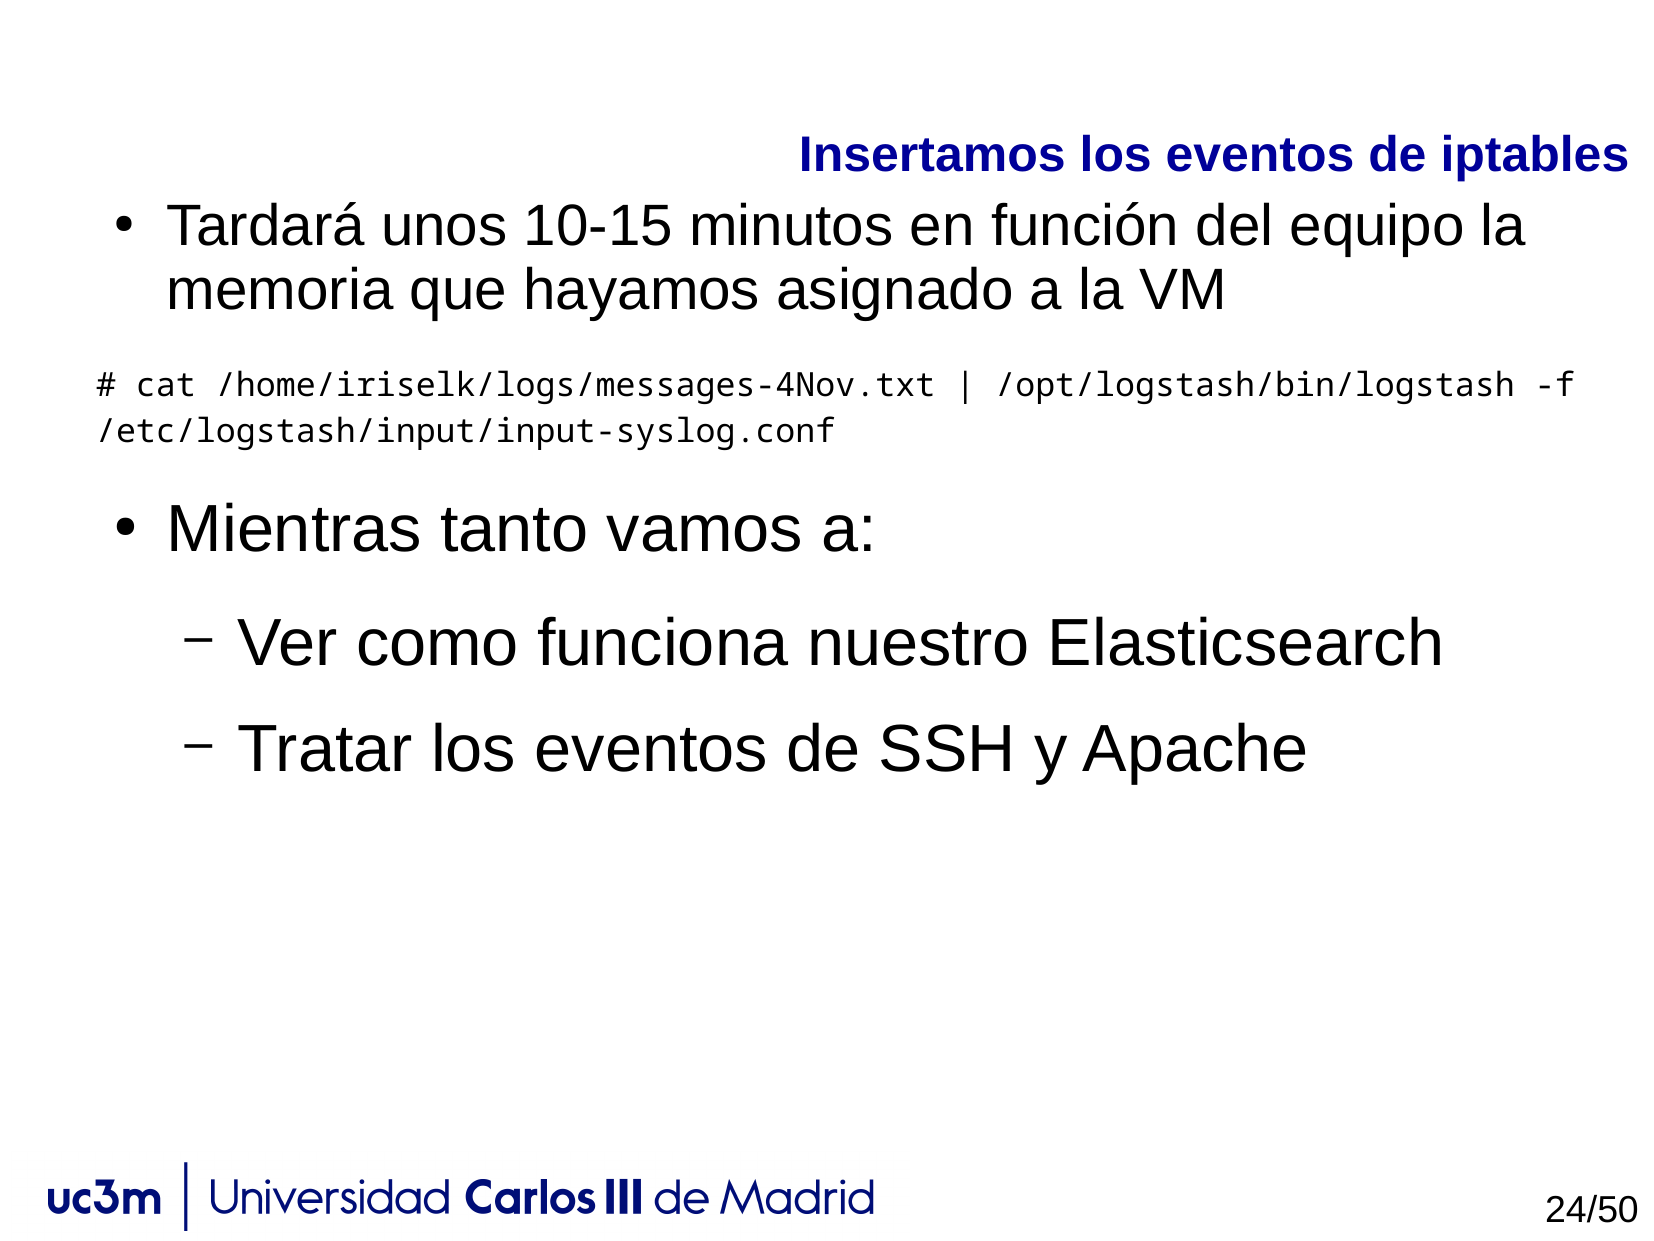

# Insertamos los eventos de iptables
Tardará unos 10-15 minutos en función del equipo la memoria que hayamos asignado a la VM
# cat /home/iriselk/logs/messages-4Nov.txt | /opt/logstash/bin/logstash -f /etc/logstash/input/input-syslog.conf
Mientras tanto vamos a:
Ver como funciona nuestro Elasticsearch
Tratar los eventos de SSH y Apache